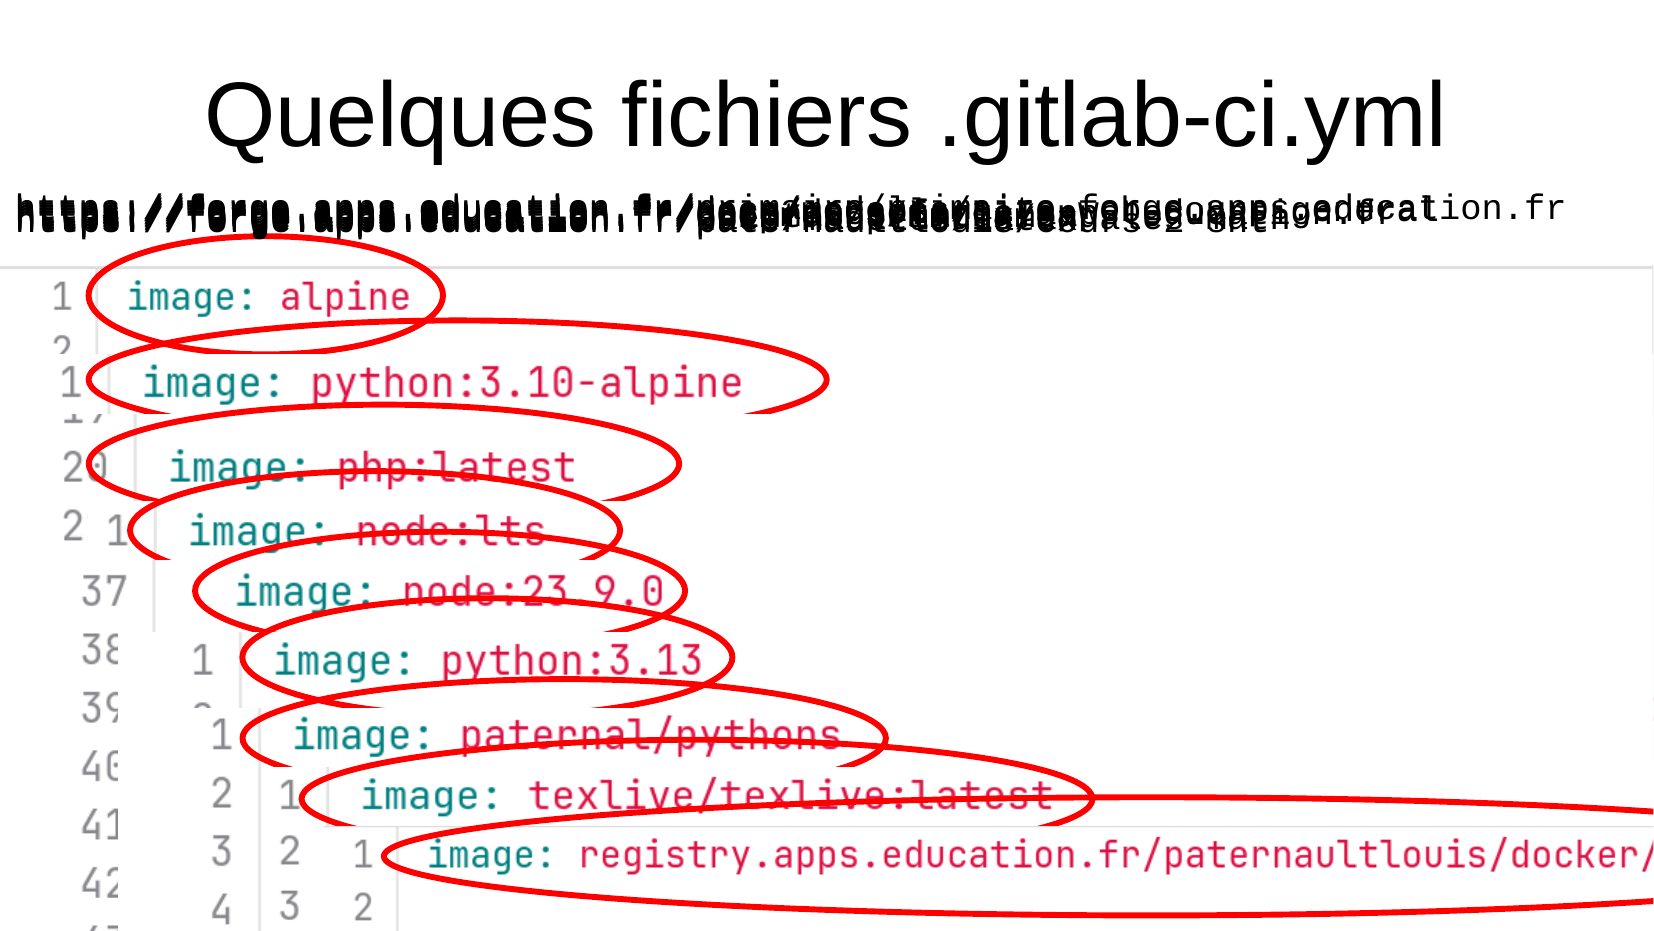

# Quelques fichiers .gitlab-ci.yml
https://forge.apps.education.fr/primaire/primaire.forge.apps.education.fr
https://forge.apps.education.fr/docs/modeles/site-web-cours-general
https://forge.apps.education.fr/docs/console
https://forge.apps.education.fr/docs/docs.forge.apps.education.fr
https://forge.apps.education.fr/coopmaths/mathalea
https://forge.apps.education.fr/primtux/primtuxmenu
https://forge.apps.education.fr/paternaultlouis/annales-math
https://forge.apps.education.fr/docs/modeles/latex
https://forge.apps.education.fr/paternaultlouis/cours-2-snt